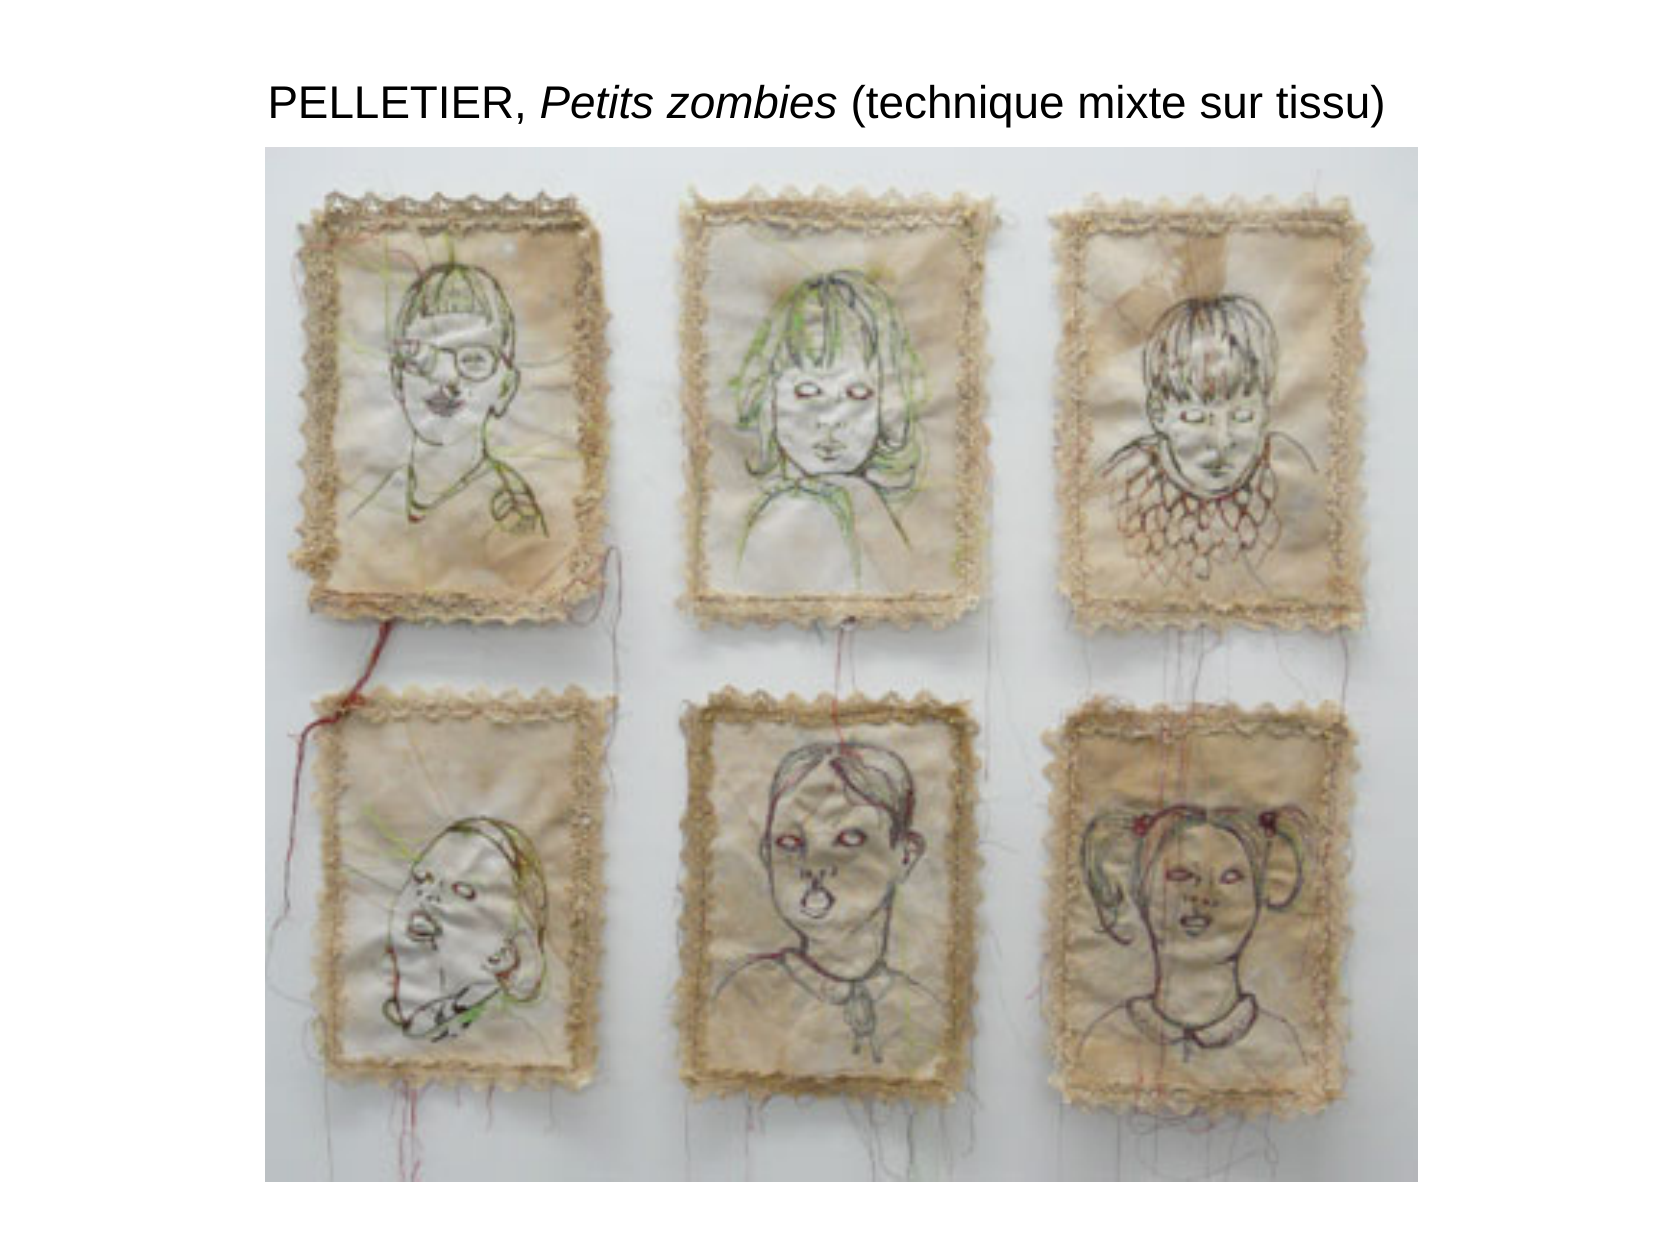

# PELLETIER, Petits zombies (technique mixte sur tissu)